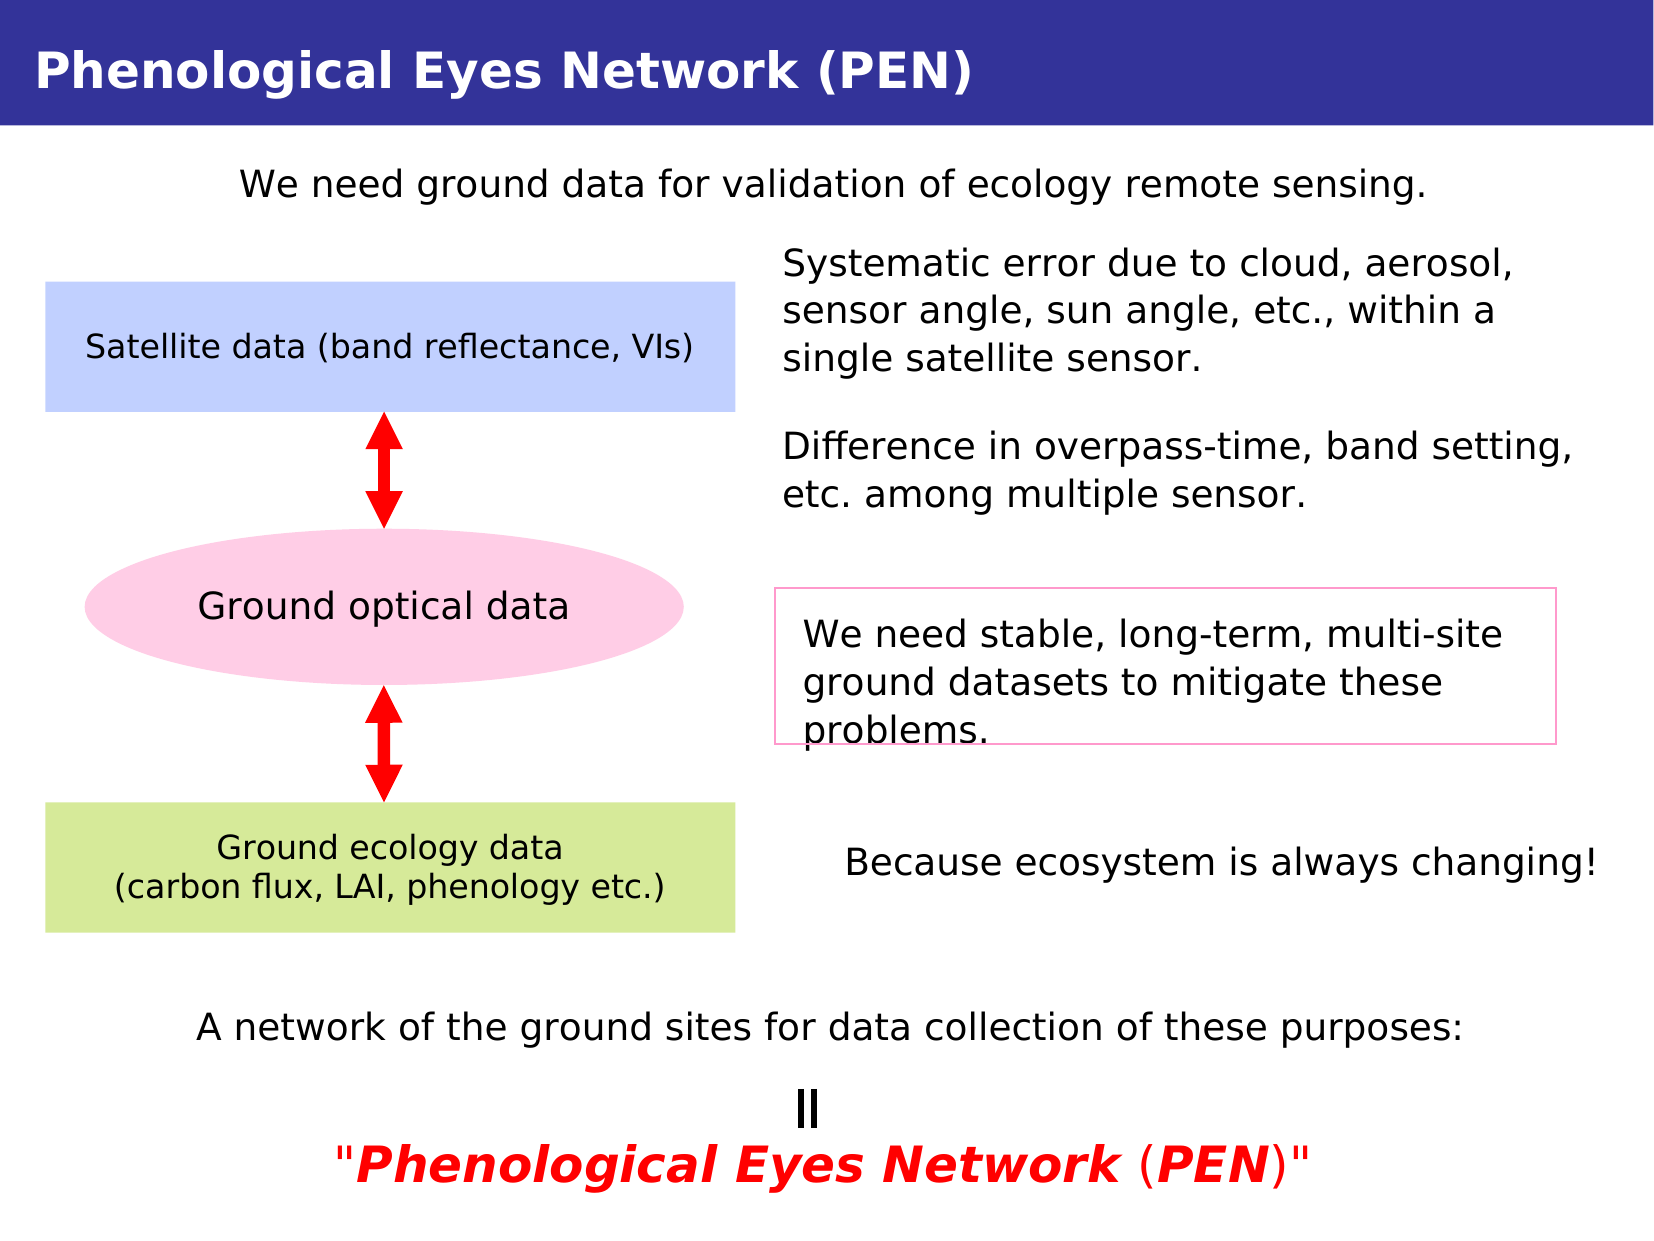

Phenological Eyes Network (PEN)
We need ground data for validation of ecology remote sensing.
Systematic error due to cloud, aerosol, sensor angle, sun angle, etc., within a single satellite sensor.
Satellite data (band reflectance, VIs)
Difference in overpass-time, band setting, etc. among multiple sensor.
Ground optical data
We need stable, long-term, multi-site ground datasets to mitigate these problems.
Ground ecology data
(carbon flux, LAI, phenology etc.)
Because ecosystem is always changing!
A network of the ground sites for data collection of these purposes:
"Phenological Eyes Network (PEN)"